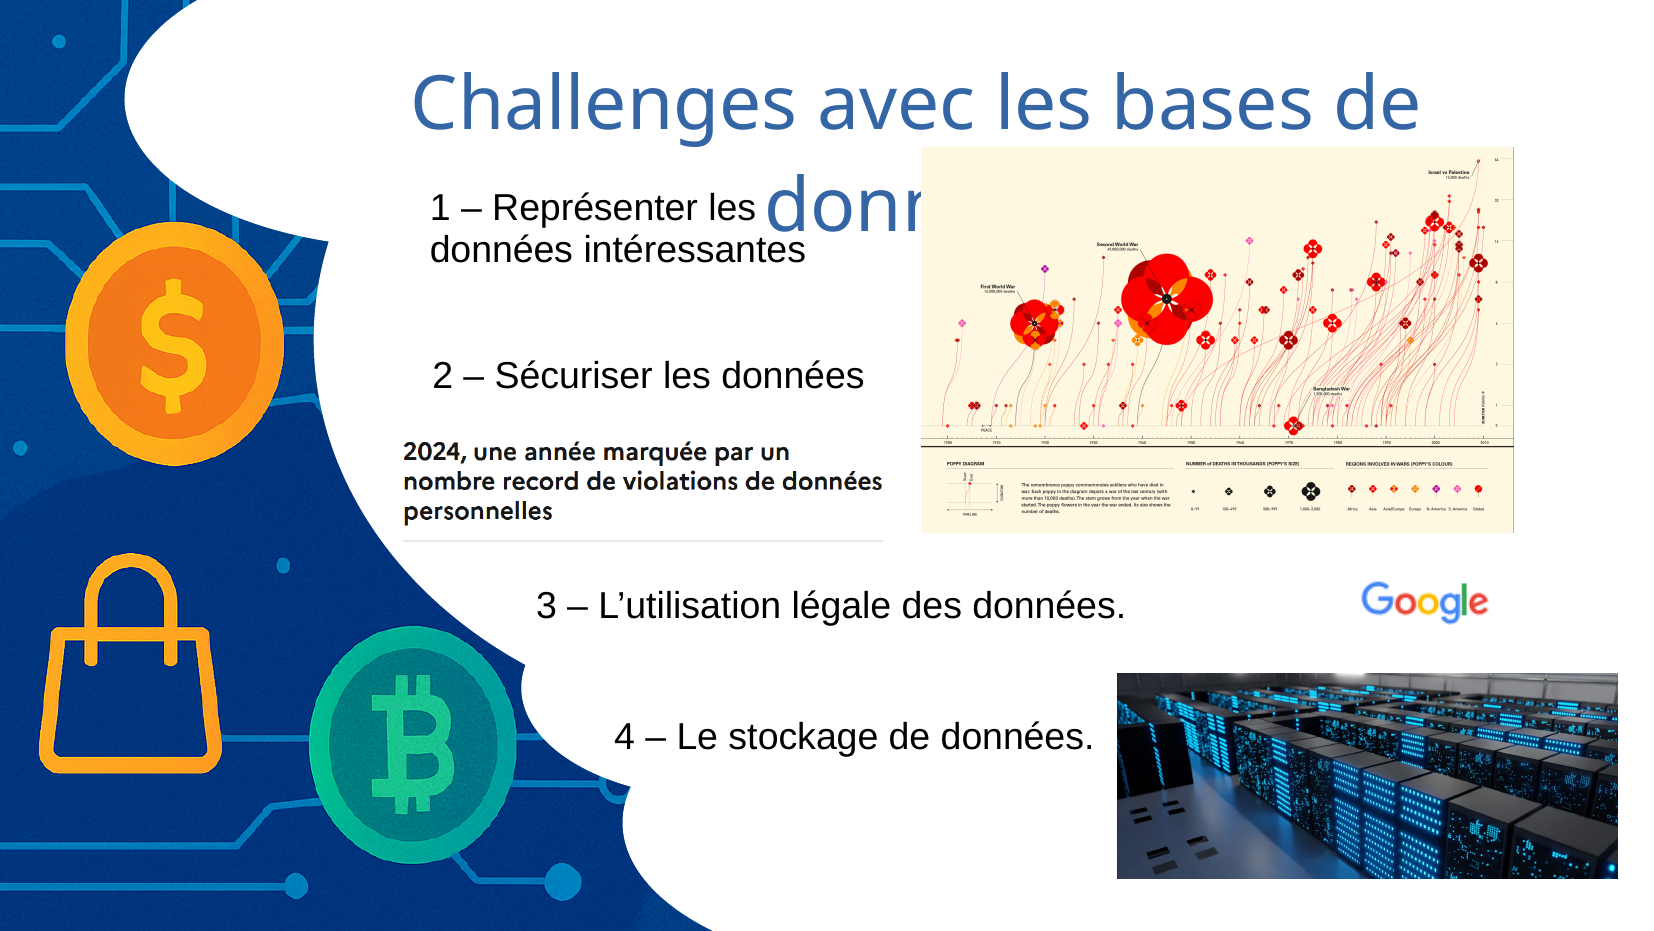

Challenges avec les bases de données
1 – Représenter les données intéressantes
2 – Sécuriser les données
3 – L’utilisation légale des données.
4 – Le stockage de données.